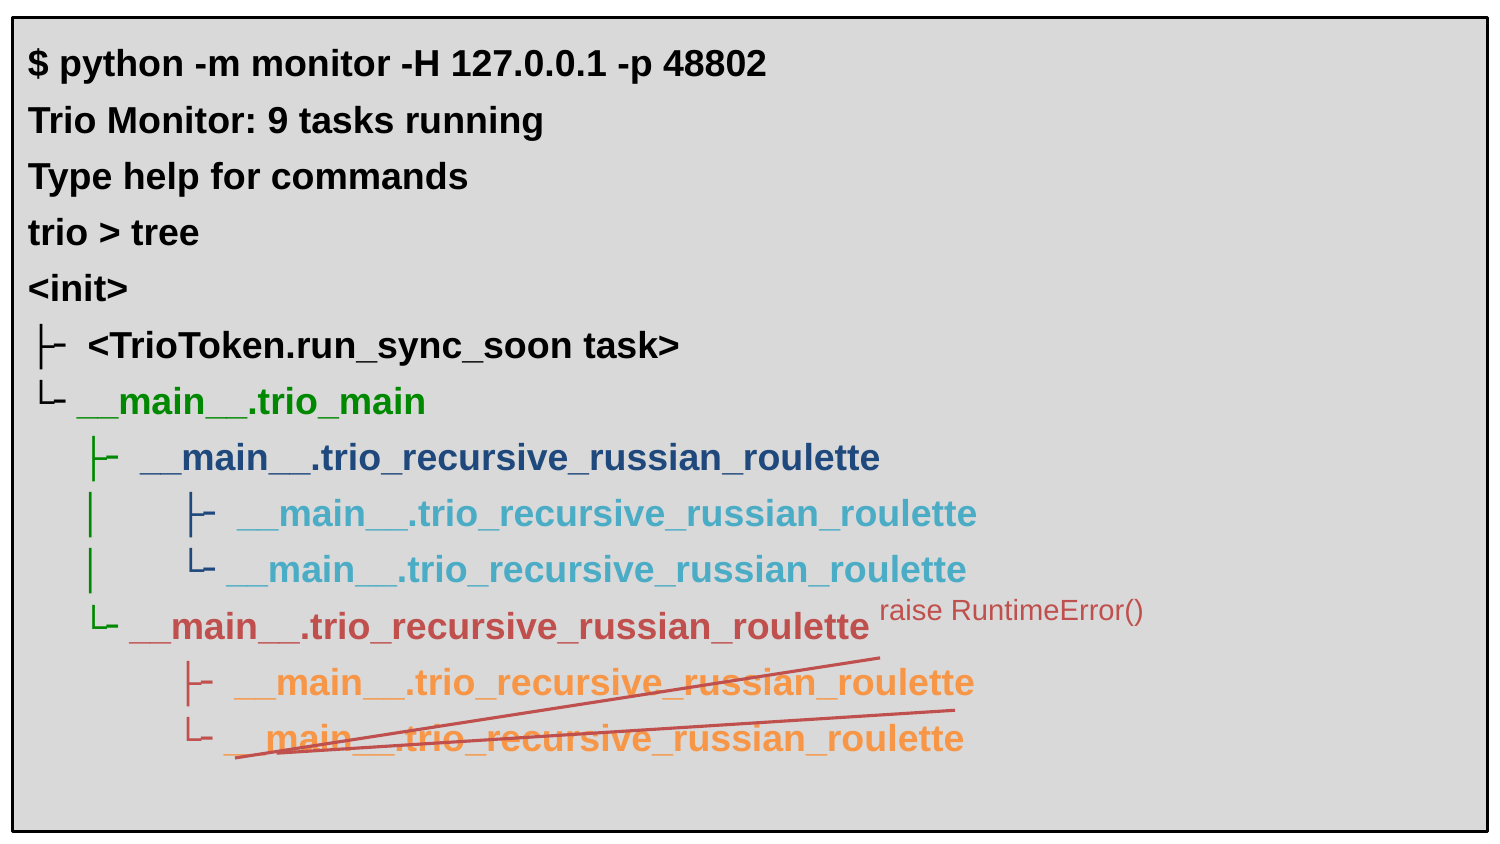

$ python -m monitor -H 127.0.0.1 -p 48802
Trio Monitor: 9 tasks running
Type help for commands
trio > tree
<init>
├╴ <TrioToken.run_sync_soon task>
└╴__main__.trio_main
 ├╴ __main__.trio_recursive_russian_roulette
 │ ├╴ __main__.trio_recursive_russian_roulette
 │ └╴__main__.trio_recursive_russian_roulette
 └╴__main__.trio_recursive_russian_roulette
 ├╴ __main__.trio_recursive_russian_roulette
 └╴__main__.trio_recursive_russian_roulette
raise RuntimeError()
rrr 2’s nursery